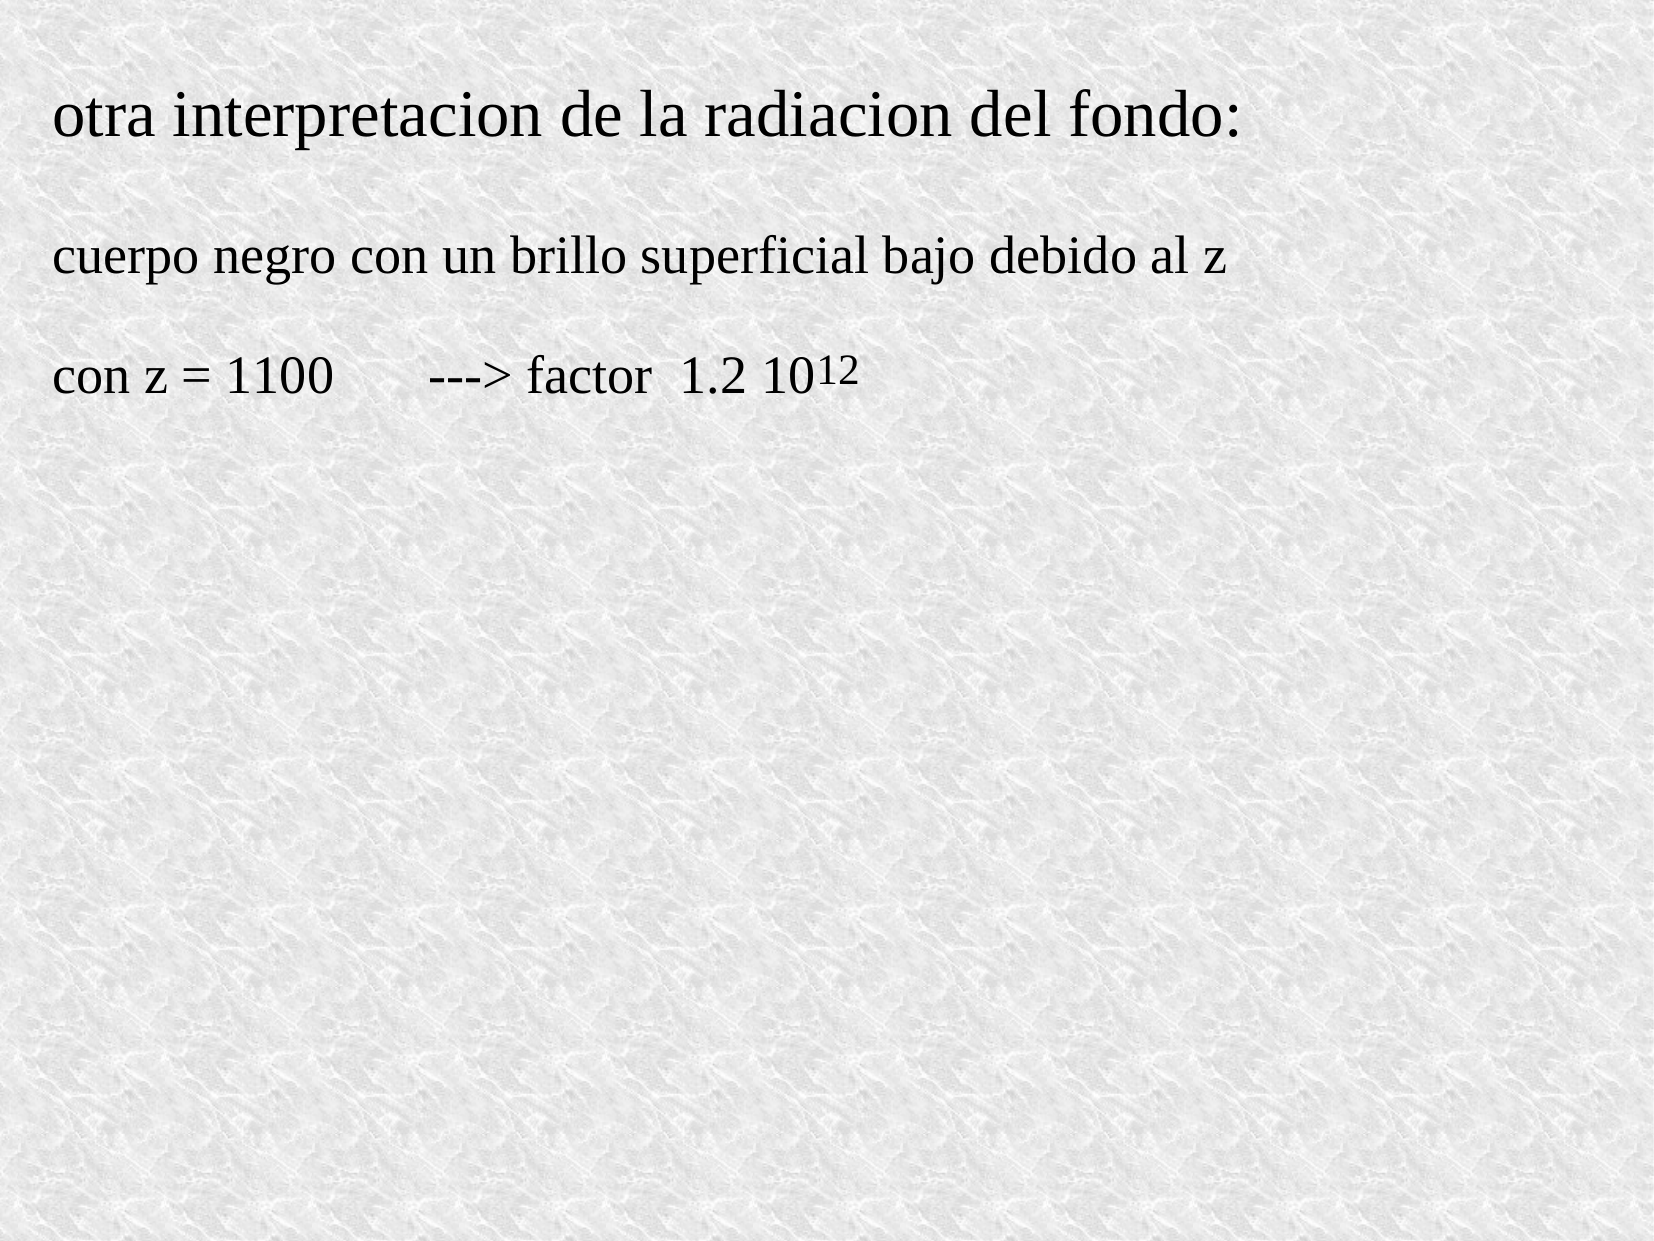

otra interpretacion de la radiacion del fondo:
cuerpo negro con un brillo superficial bajo debido al z
con z = 1100 ---> factor 1.2 1012